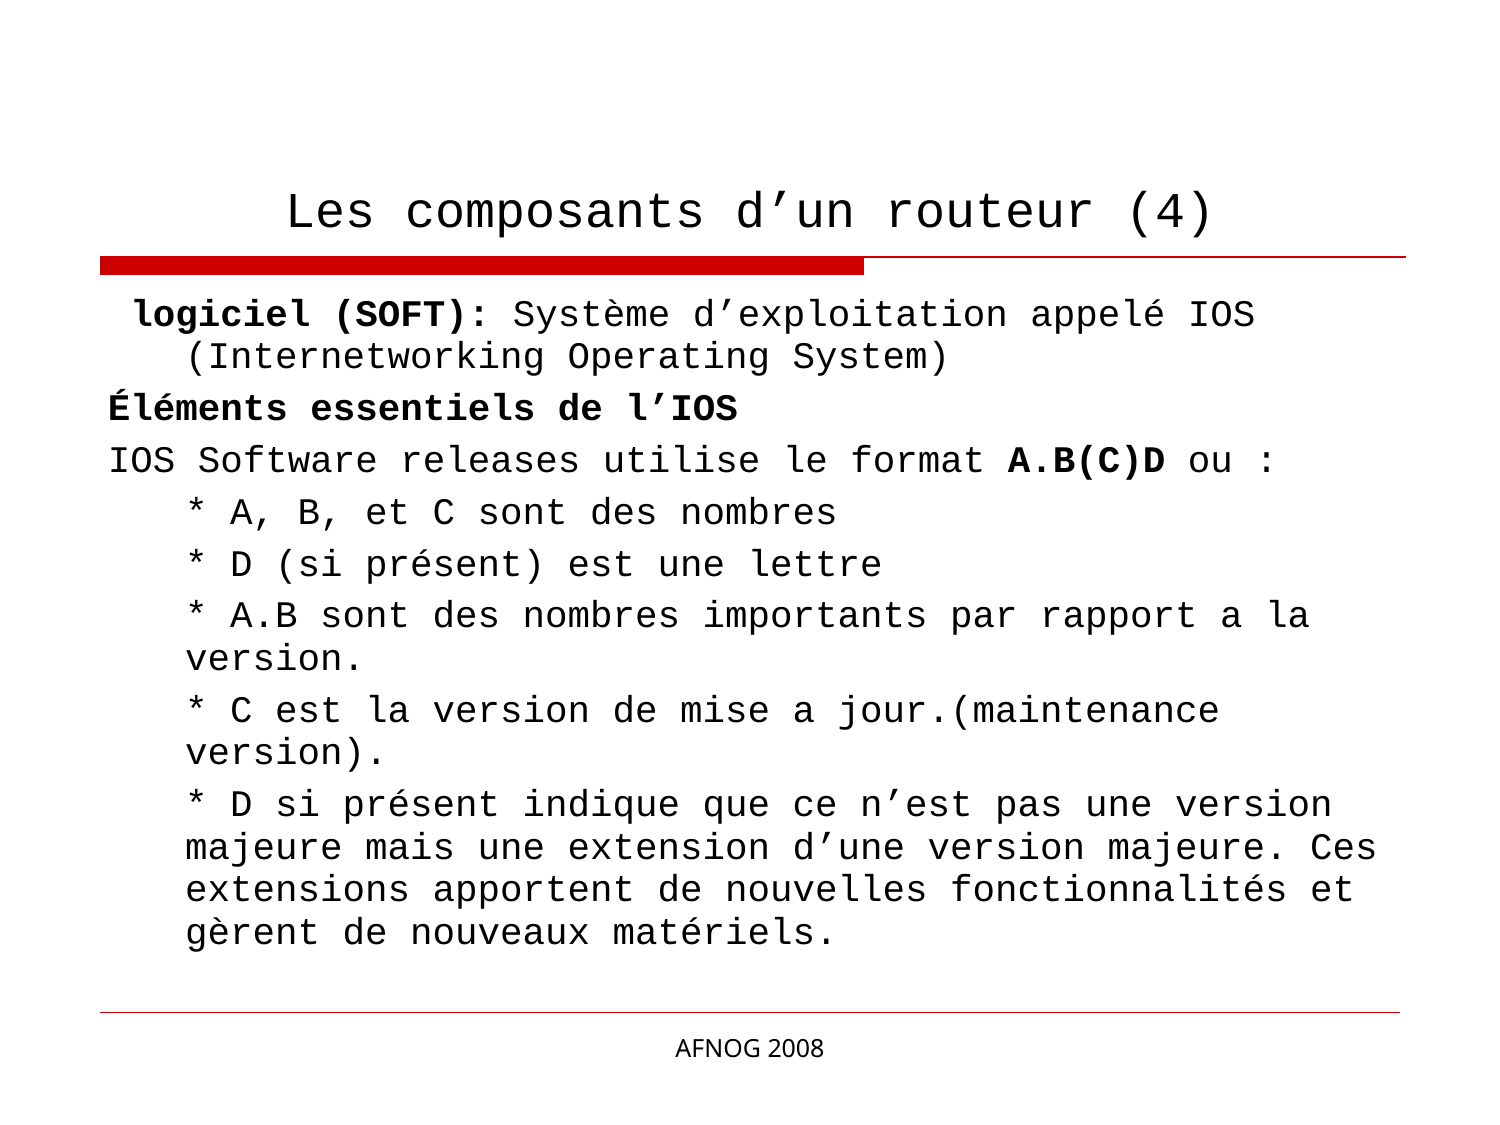

# Les composants d’un routeur (4)
 logiciel (SOFT): Système d’exploitation appelé IOS (Internetworking Operating System)
Éléments essentiels de l’IOS
IOS Software releases utilise le format A.B(C)D ou :
	* A, B, et C sont des nombres
	* D (si présent) est une lettre
	* A.B sont des nombres importants par rapport a la version.
	* C est la version de mise a jour.(maintenance version).
	* D si présent indique que ce n’est pas une version majeure mais une extension d’une version majeure. Ces extensions apportent de nouvelles fonctionnalités et gèrent de nouveaux matériels.
AFNOG 2008